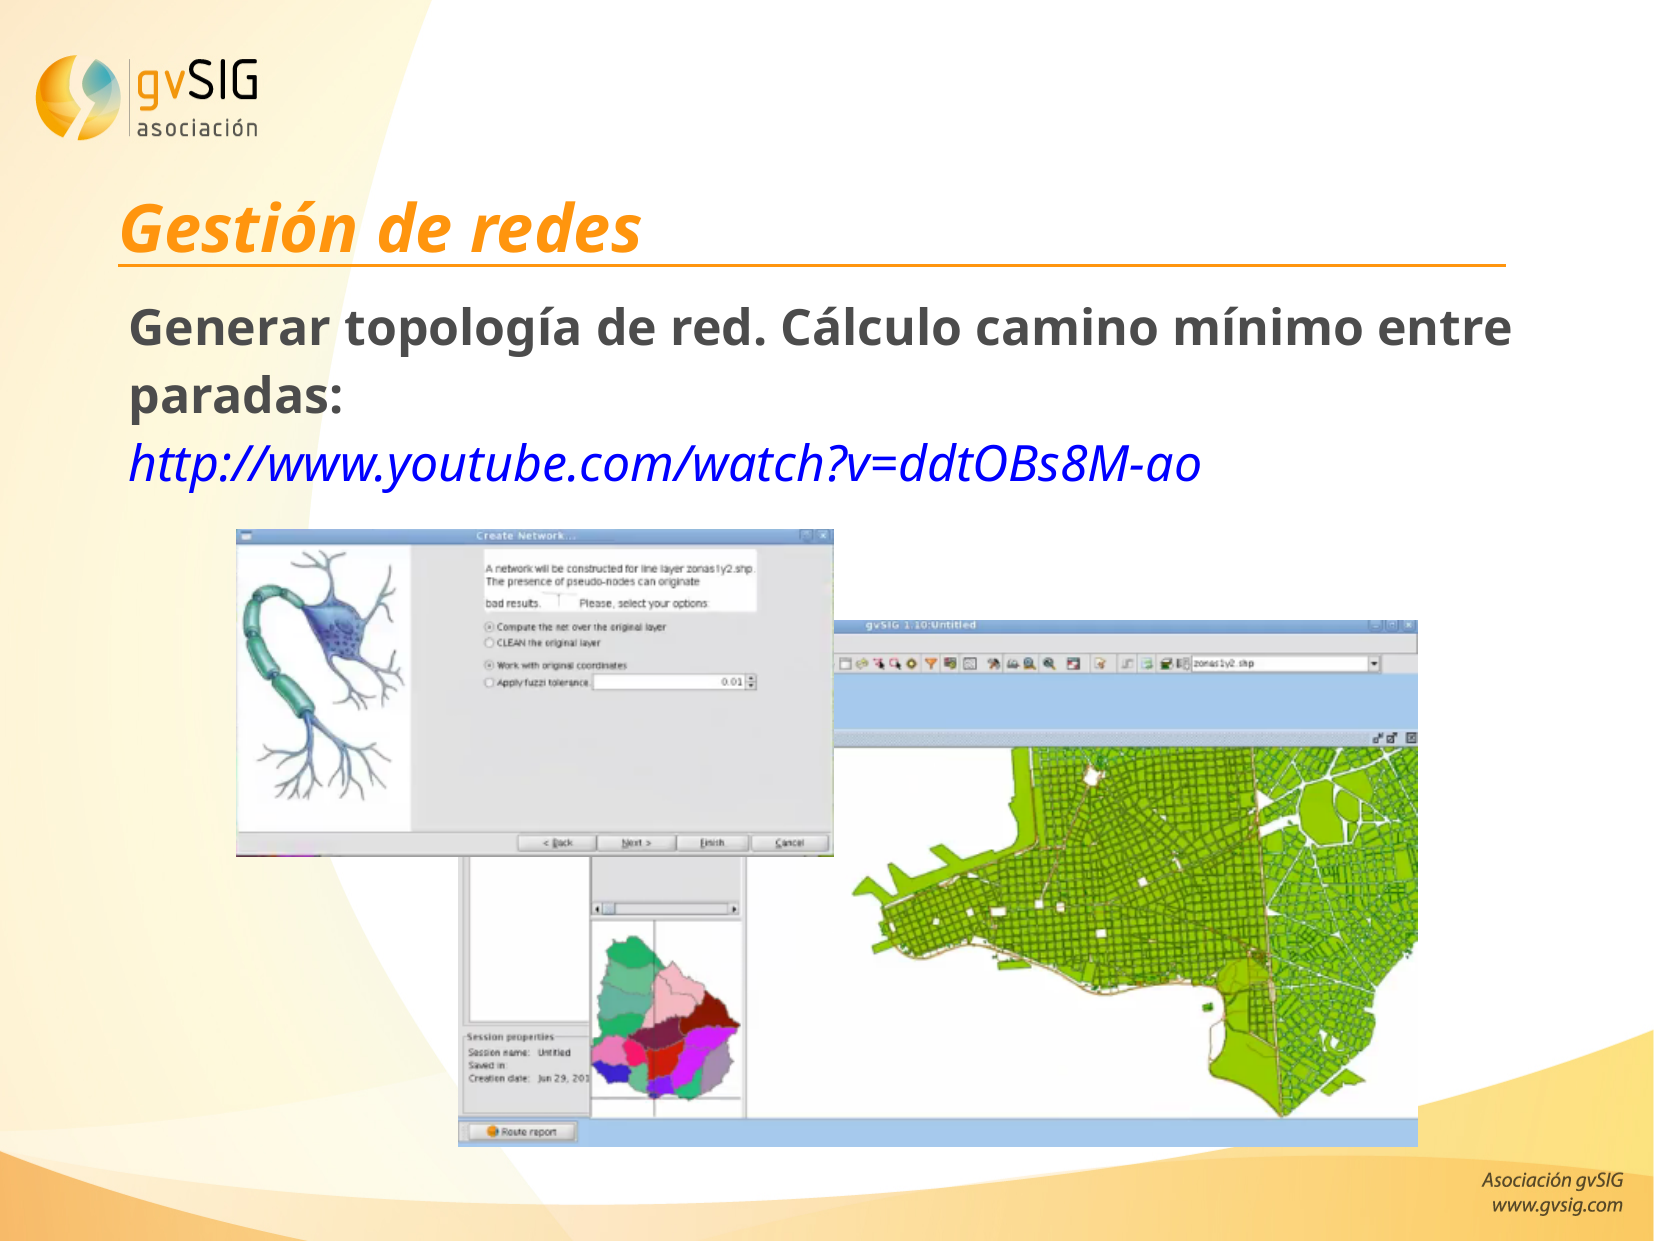

# Gestión de redes
Generar topología de red. Cálculo camino mínimo entre paradas:
http://www.youtube.com/watch?v=ddtOBs8M-ao